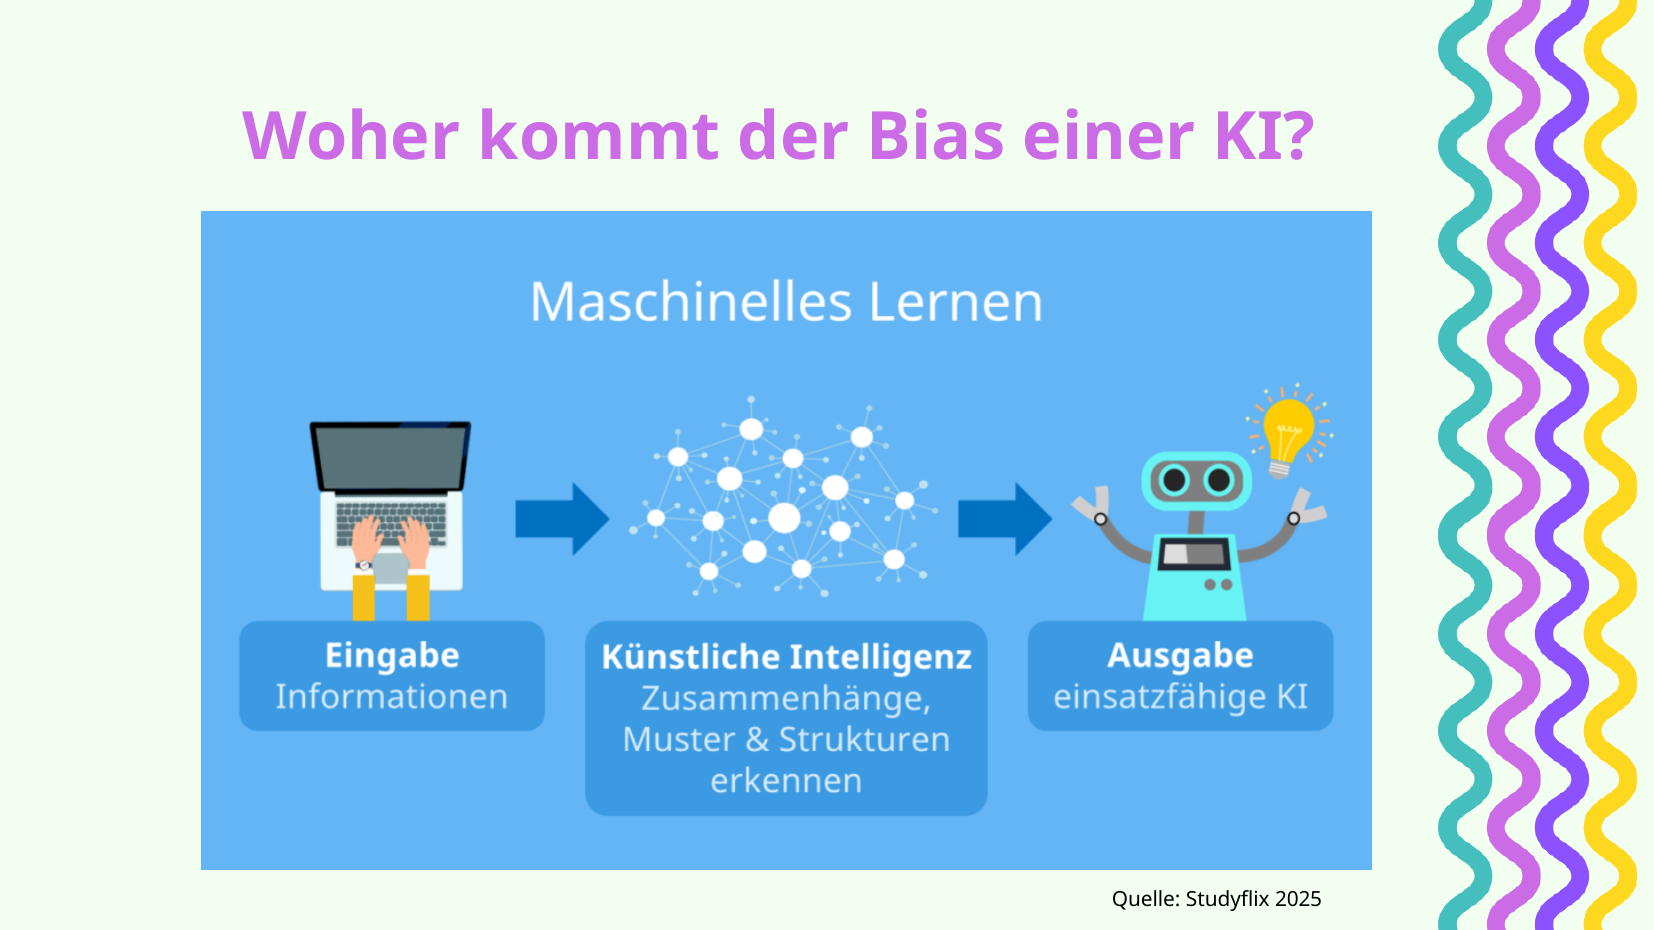

Woher kommt der Bias einer KI?
Quelle: Studyflix 2025